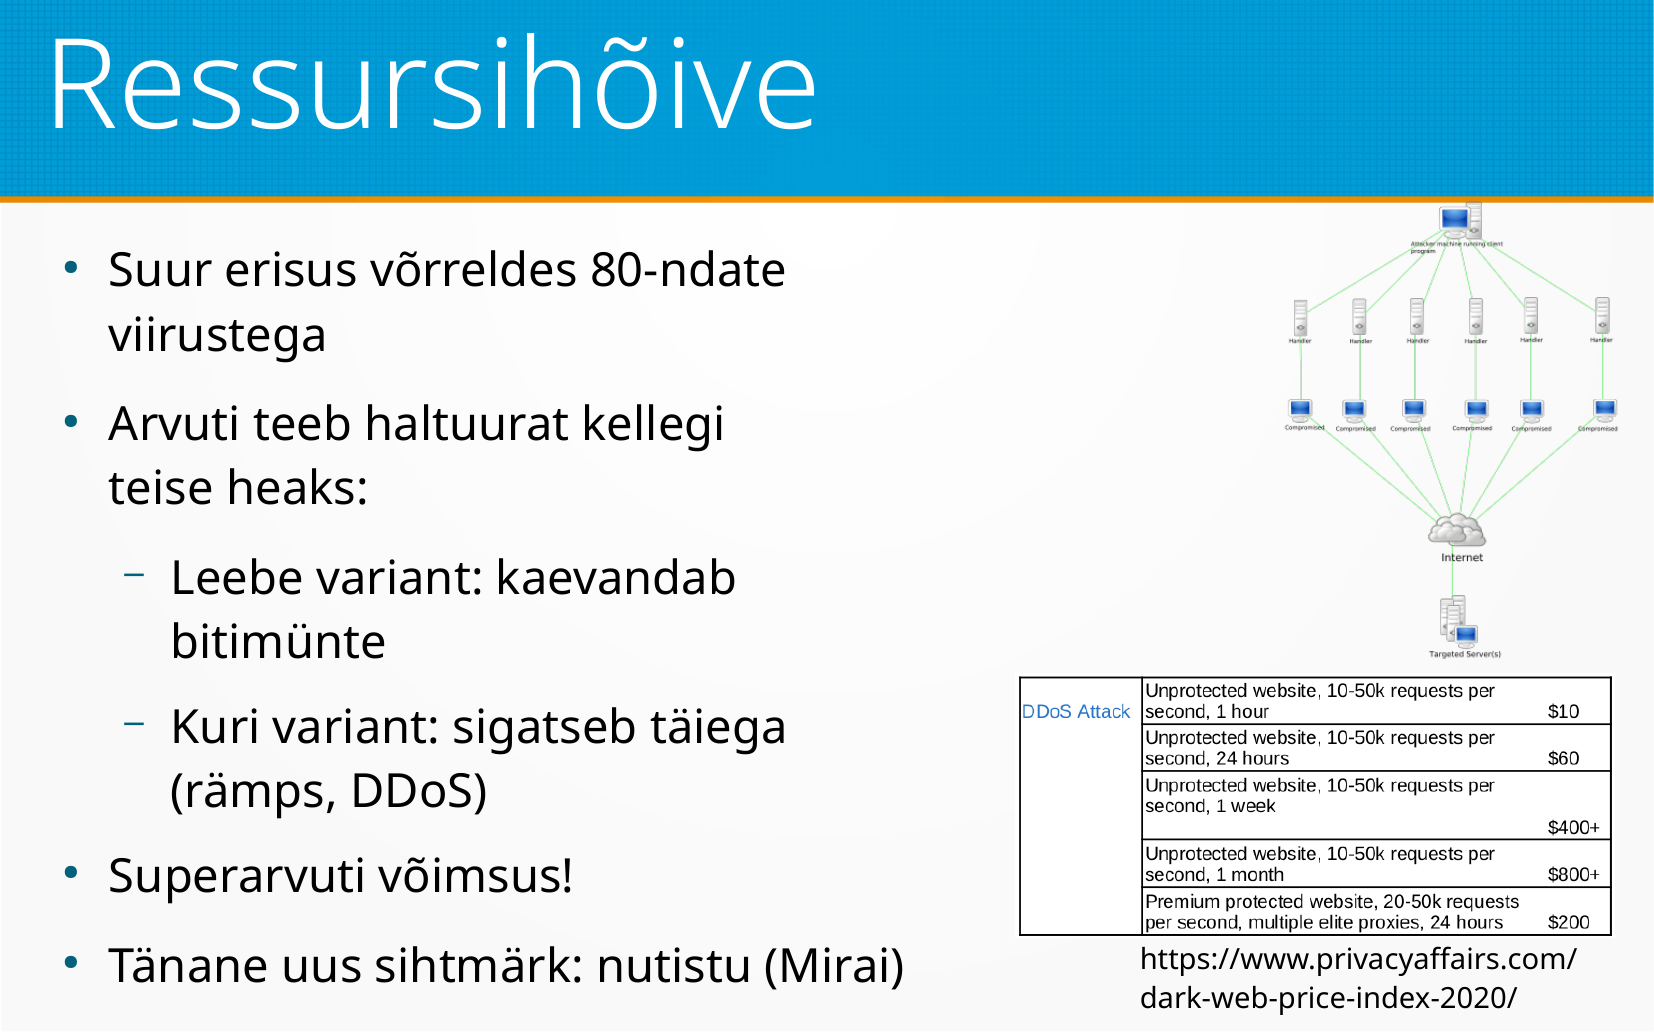

# Ressursihõive
Suur erisus võrreldes 80-ndate
viirustega
Arvuti teeb haltuurat kellegi
teise heaks:
Leebe variant: kaevandab
bitimünte
Kuri variant: sigatseb täiega
(rämps, DDoS)
Superarvuti võimsus!
Tänane uus sihtmärk: nutistu (Mirai)
https://www.privacyaffairs.com/dark-web-price-index-2020/